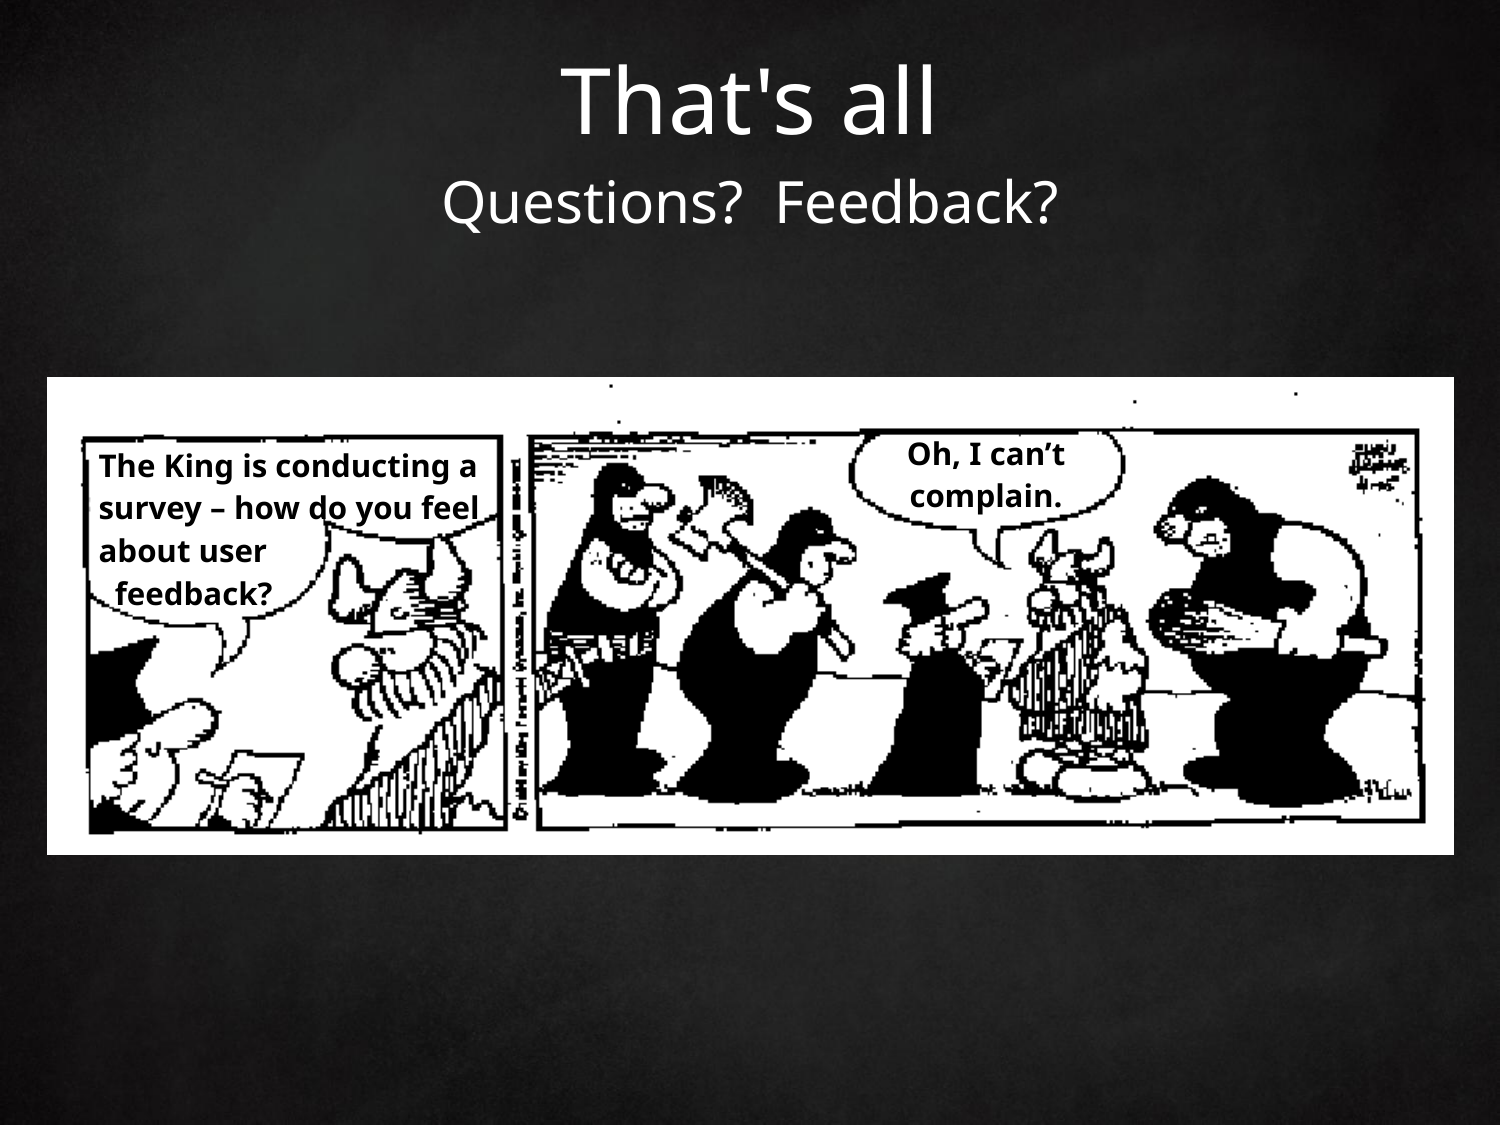

# That's all Questions? Feedback?
Oh, I can’t
complain.
The King is conducting a survey – how do you feel about user
 feedback?